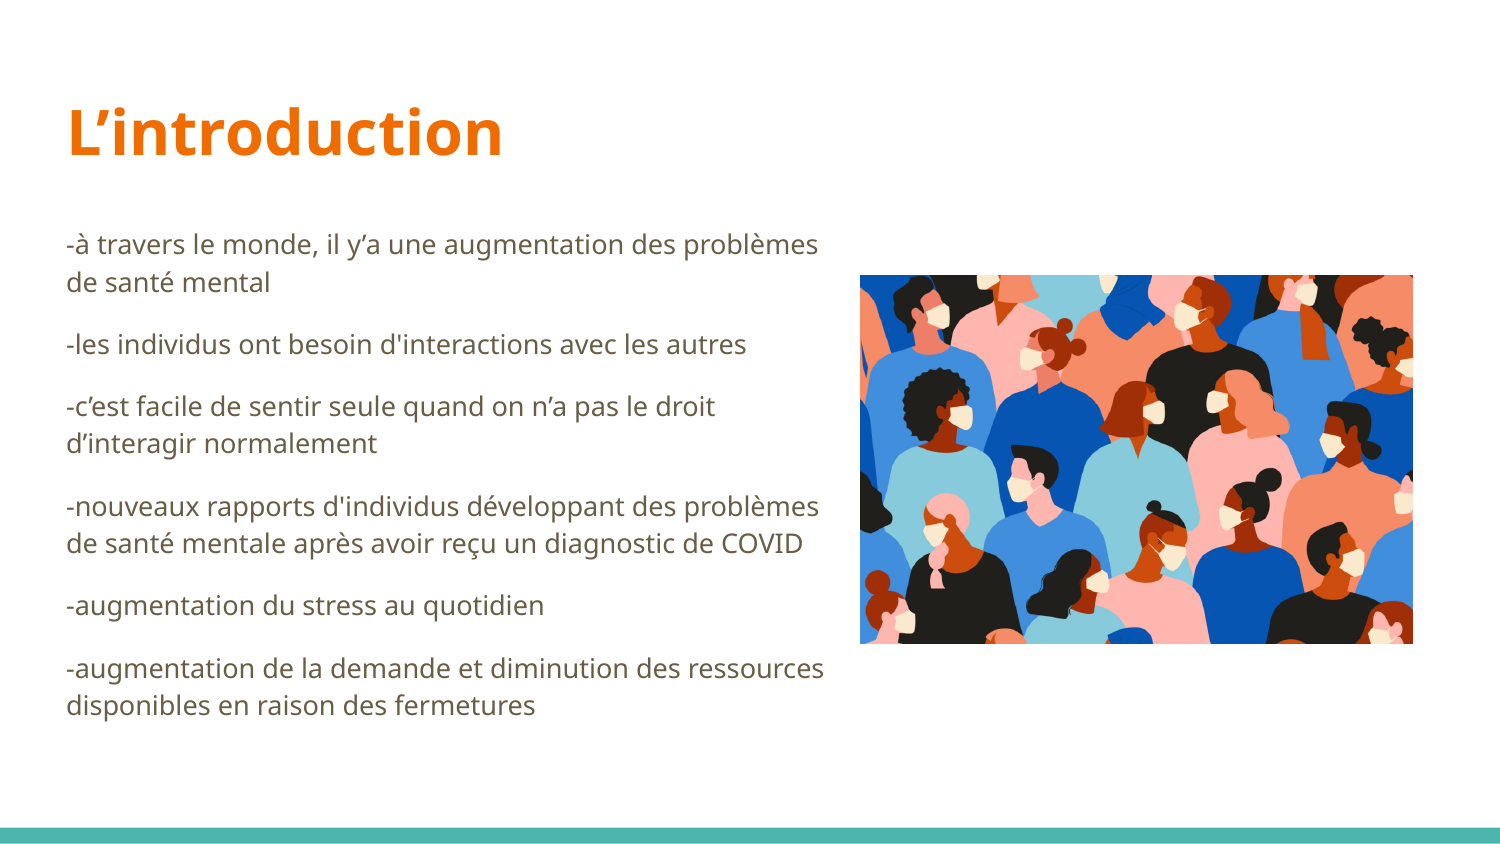

# L’introduction
-à travers le monde, il y’a une augmentation des problèmes de santé mental
-les individus ont besoin d'interactions avec les autres
-c’est facile de sentir seule quand on n’a pas le droit d’interagir normalement
-nouveaux rapports d'individus développant des problèmes de santé mentale après avoir reçu un diagnostic de COVID
-augmentation du stress au quotidien
-augmentation de la demande et diminution des ressources disponibles en raison des fermetures